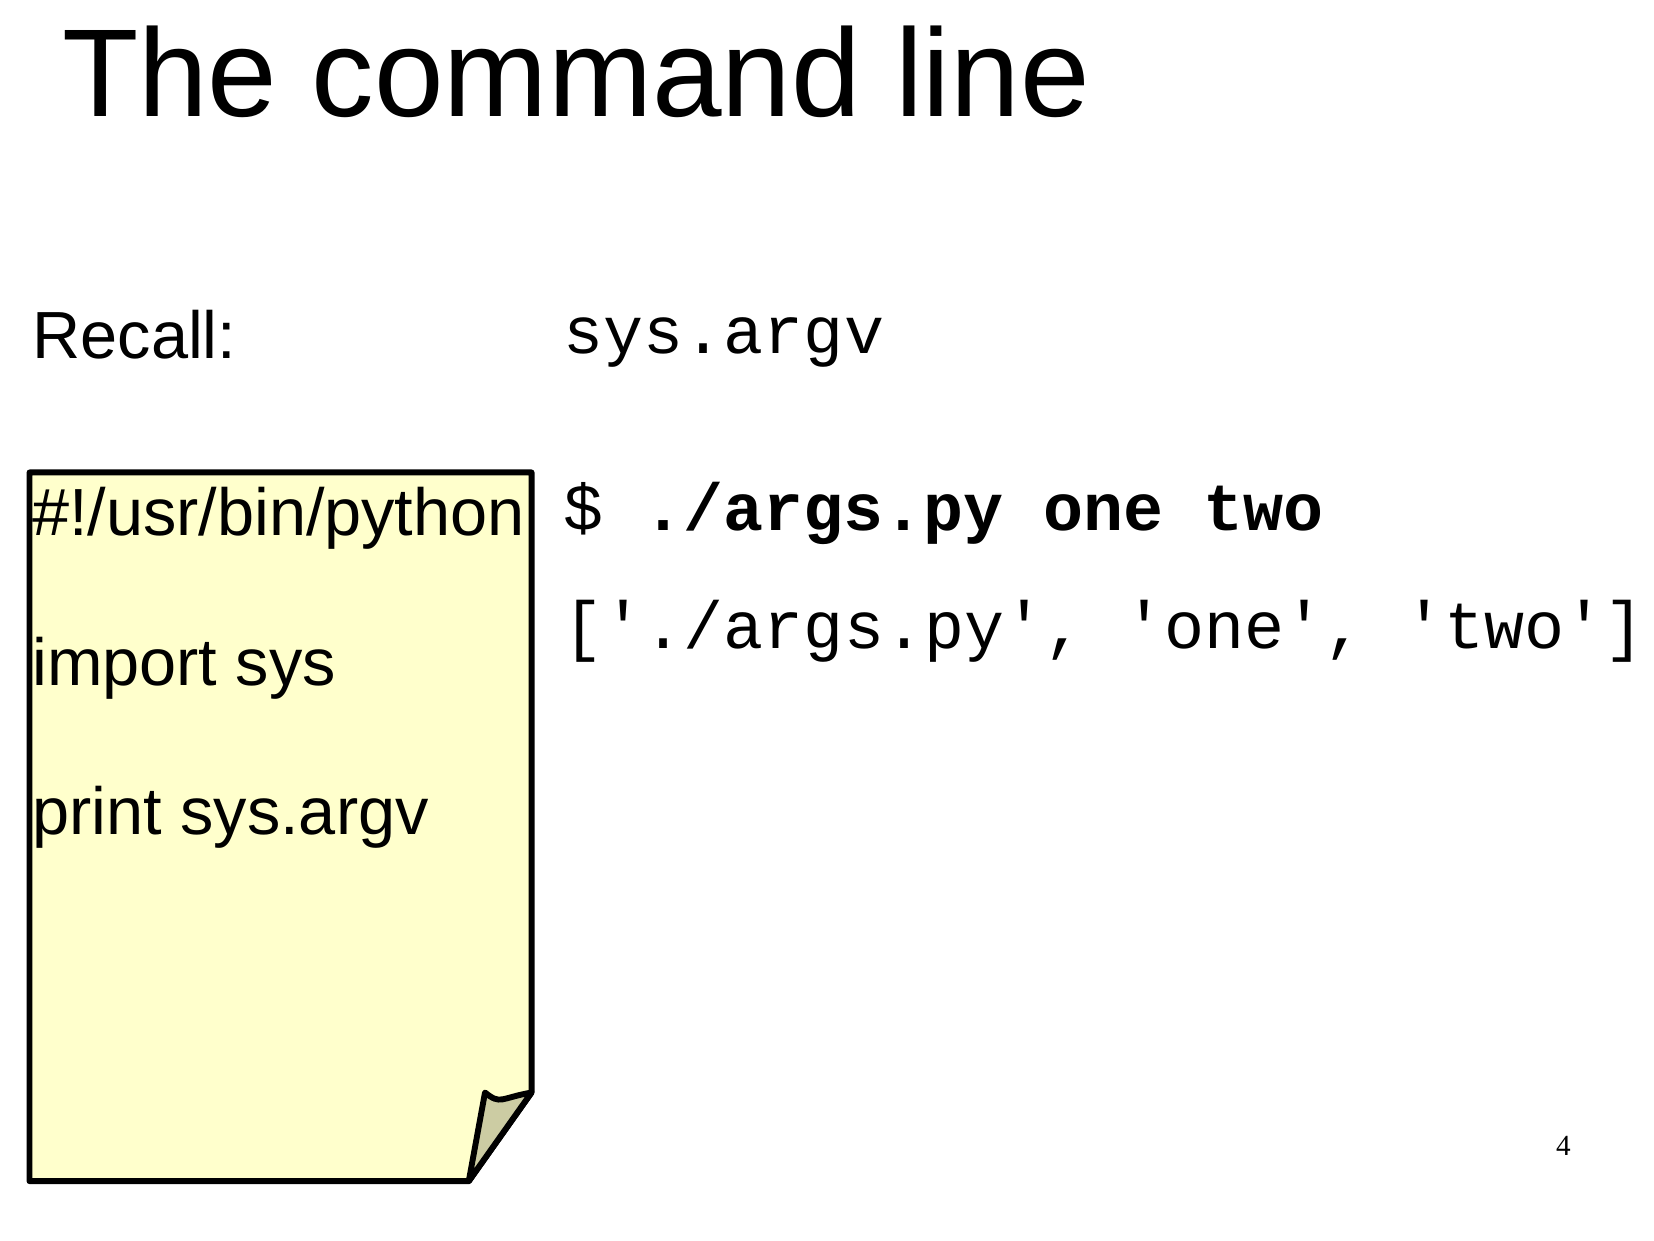

The command line
Recall:
sys.argv
#!/usr/bin/python
import sys
print sys.argv
$
./args.py one two
['./args.py', 'one', 'two']
4